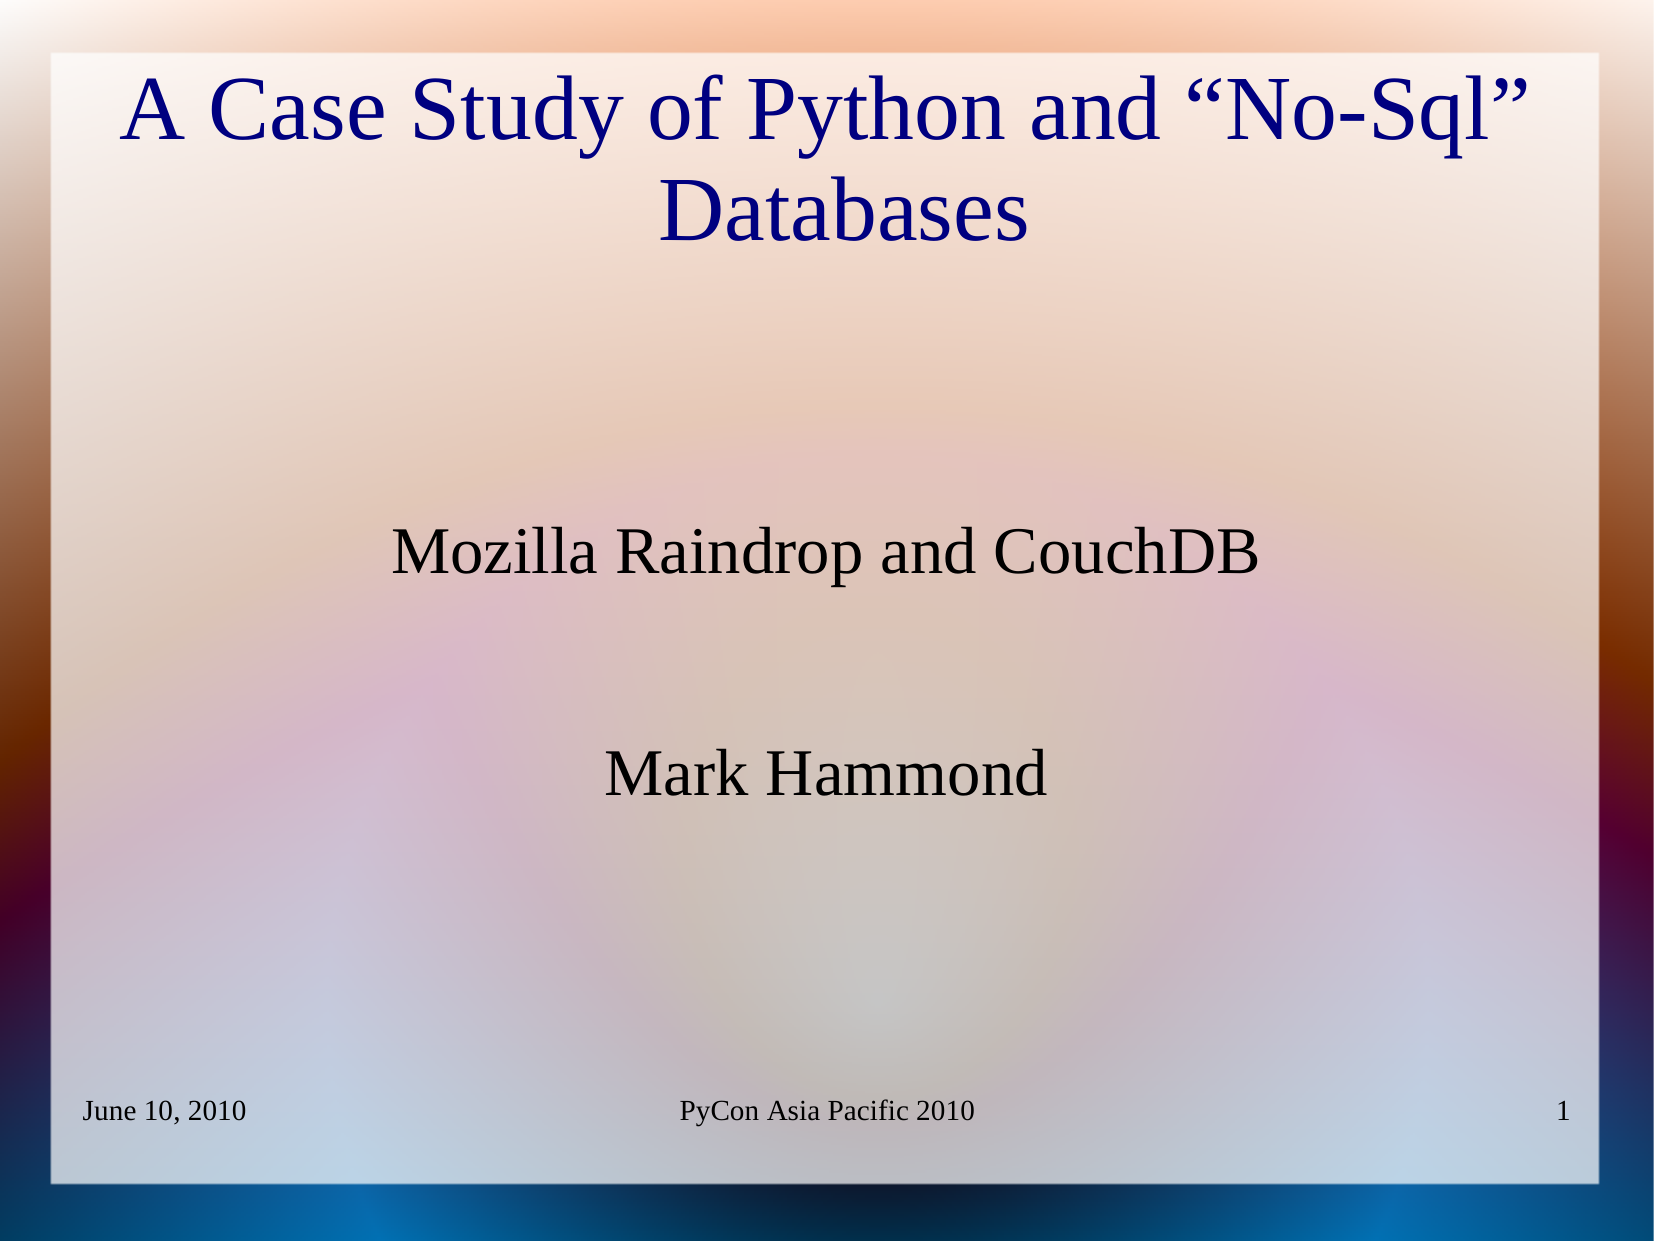

# A Case Study of Python and “No-Sql” Databases
Mozilla Raindrop and CouchDB
Mark Hammond
June 10, 2010
PyCon Asia Pacific 2010
1